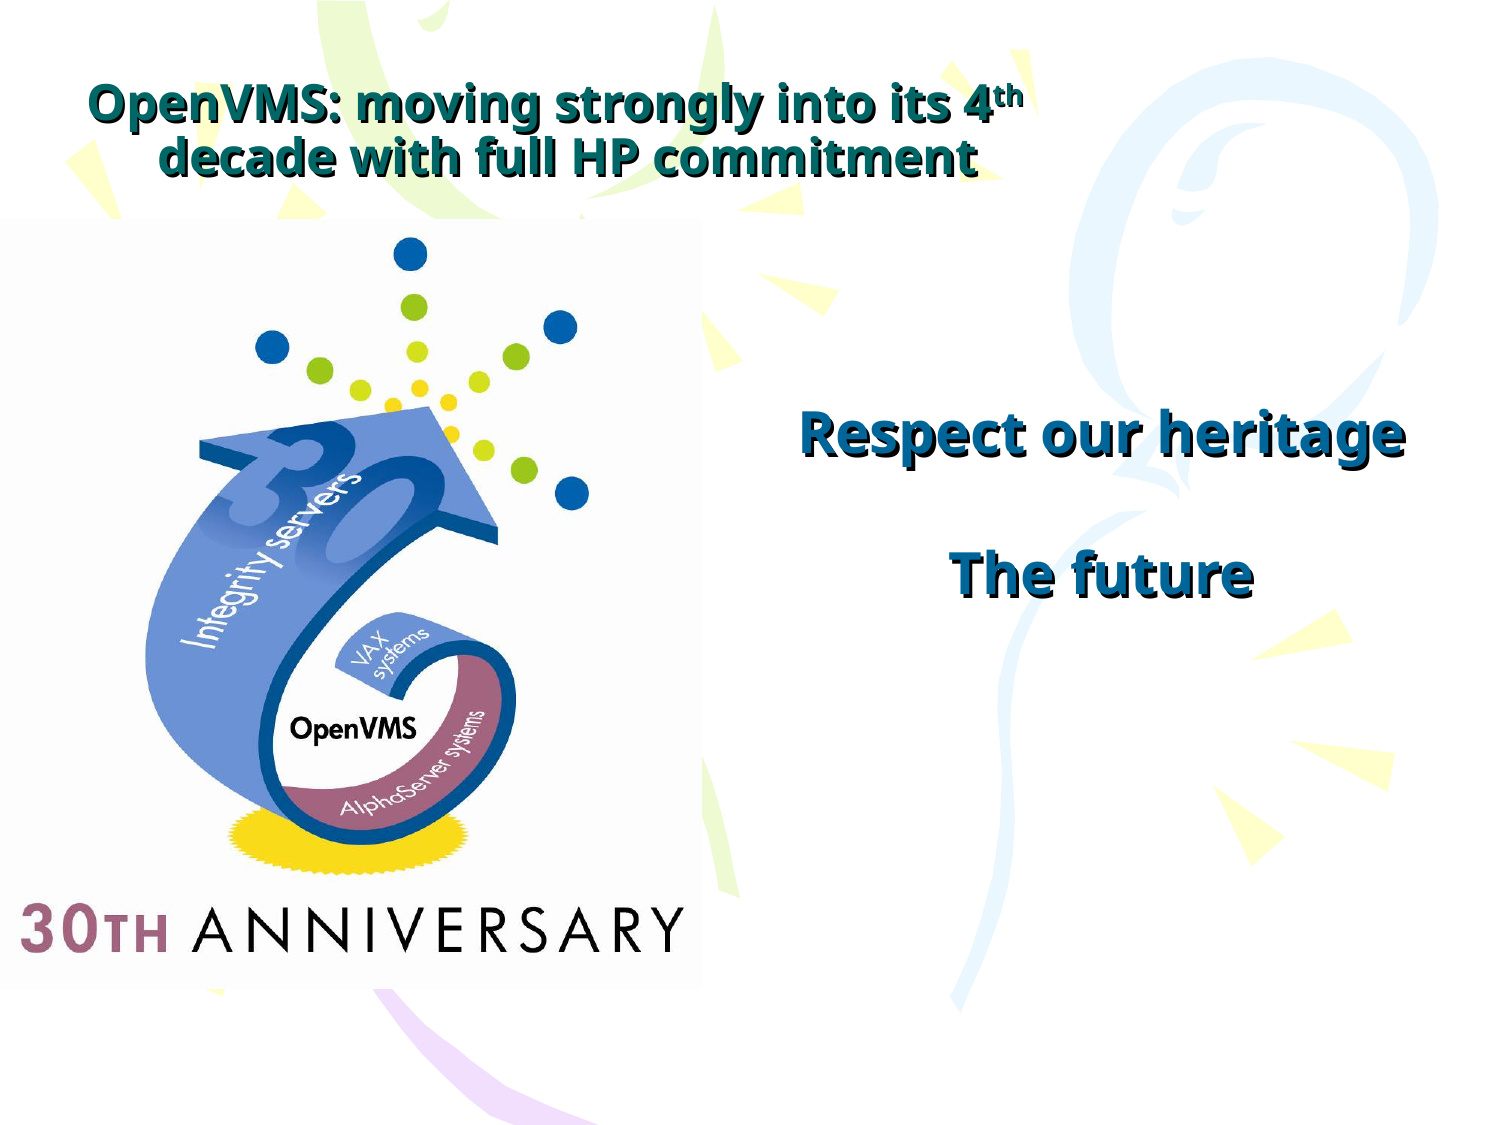

# OpenVMS: moving strongly into its 4th decade with full HP commitment
Respect our heritage
The future